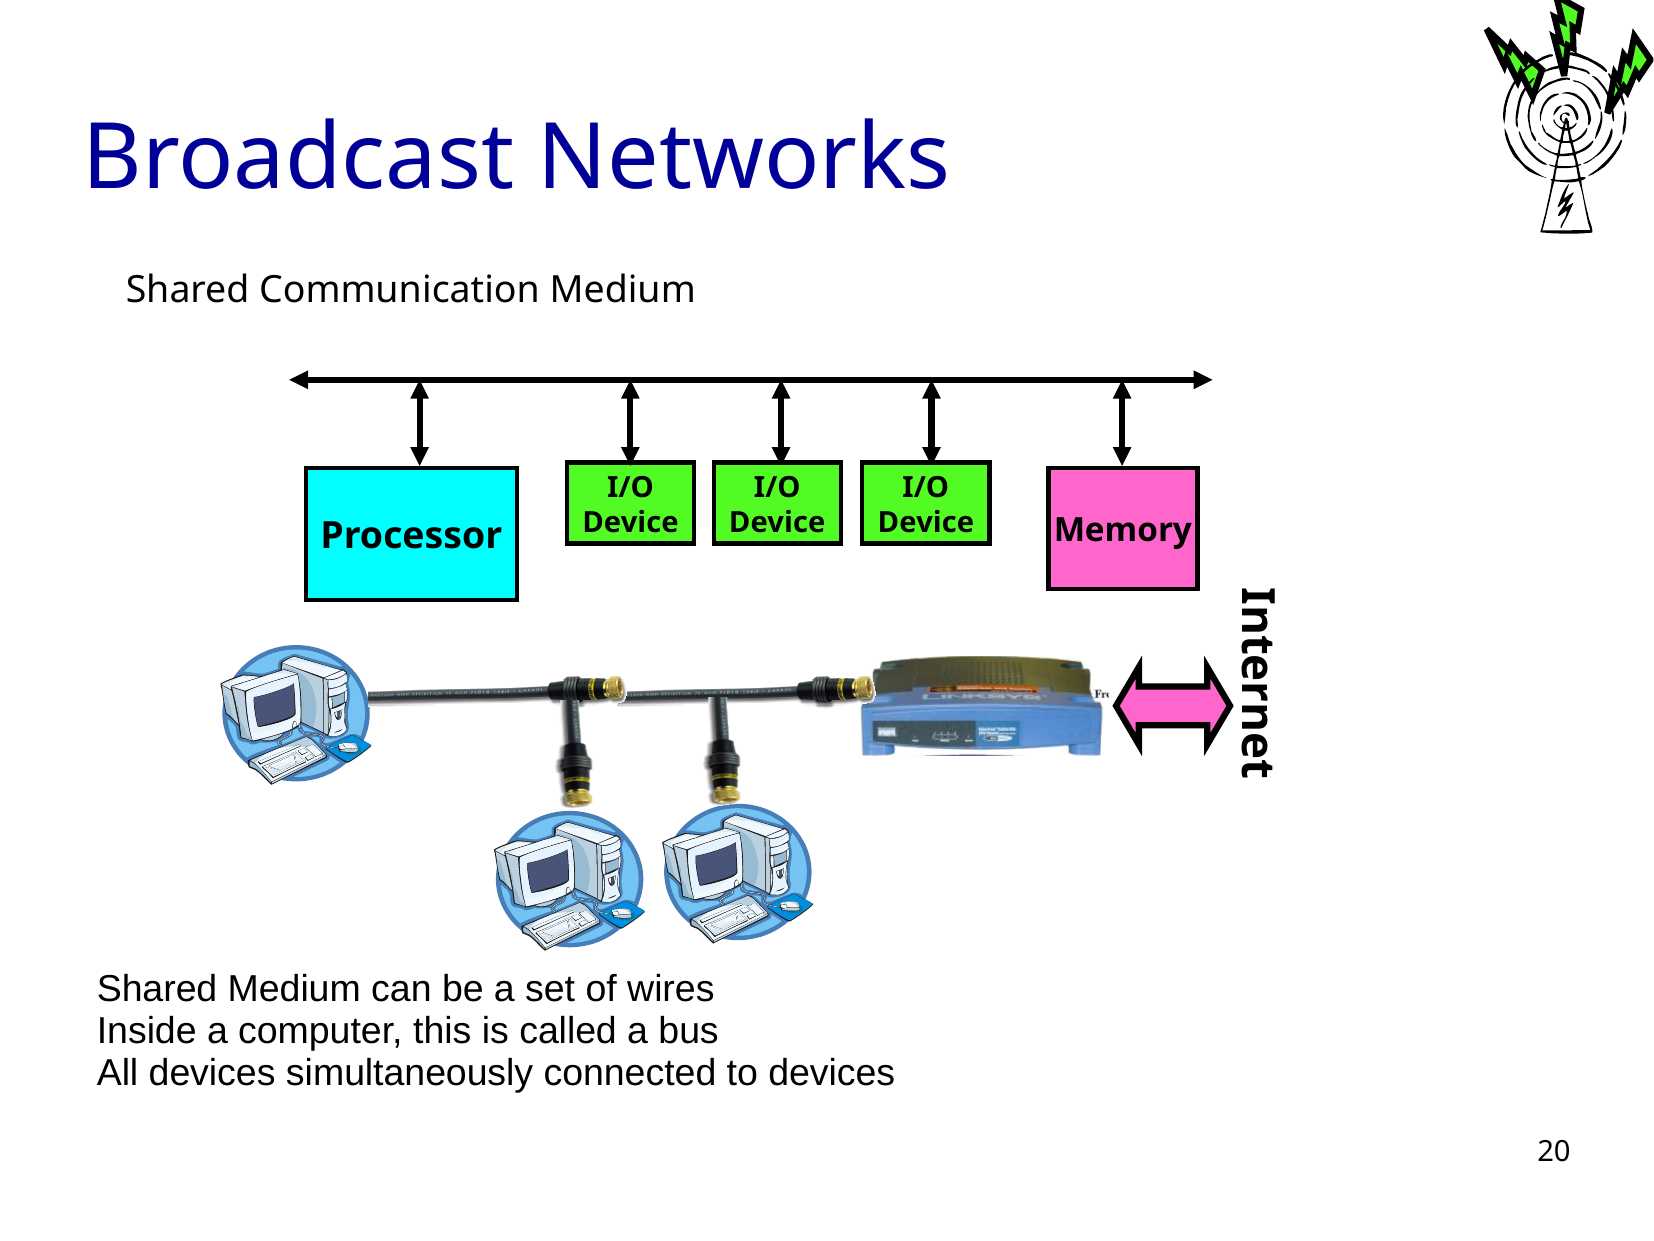

# Broadcast Networks
Shared Communication Medium
I/O
Device
I/O
Device
I/O
Device
Processor
Memory
Internet
Shared Medium can be a set of wires
Inside a computer, this is called a bus
All devices simultaneously connected to devices
20